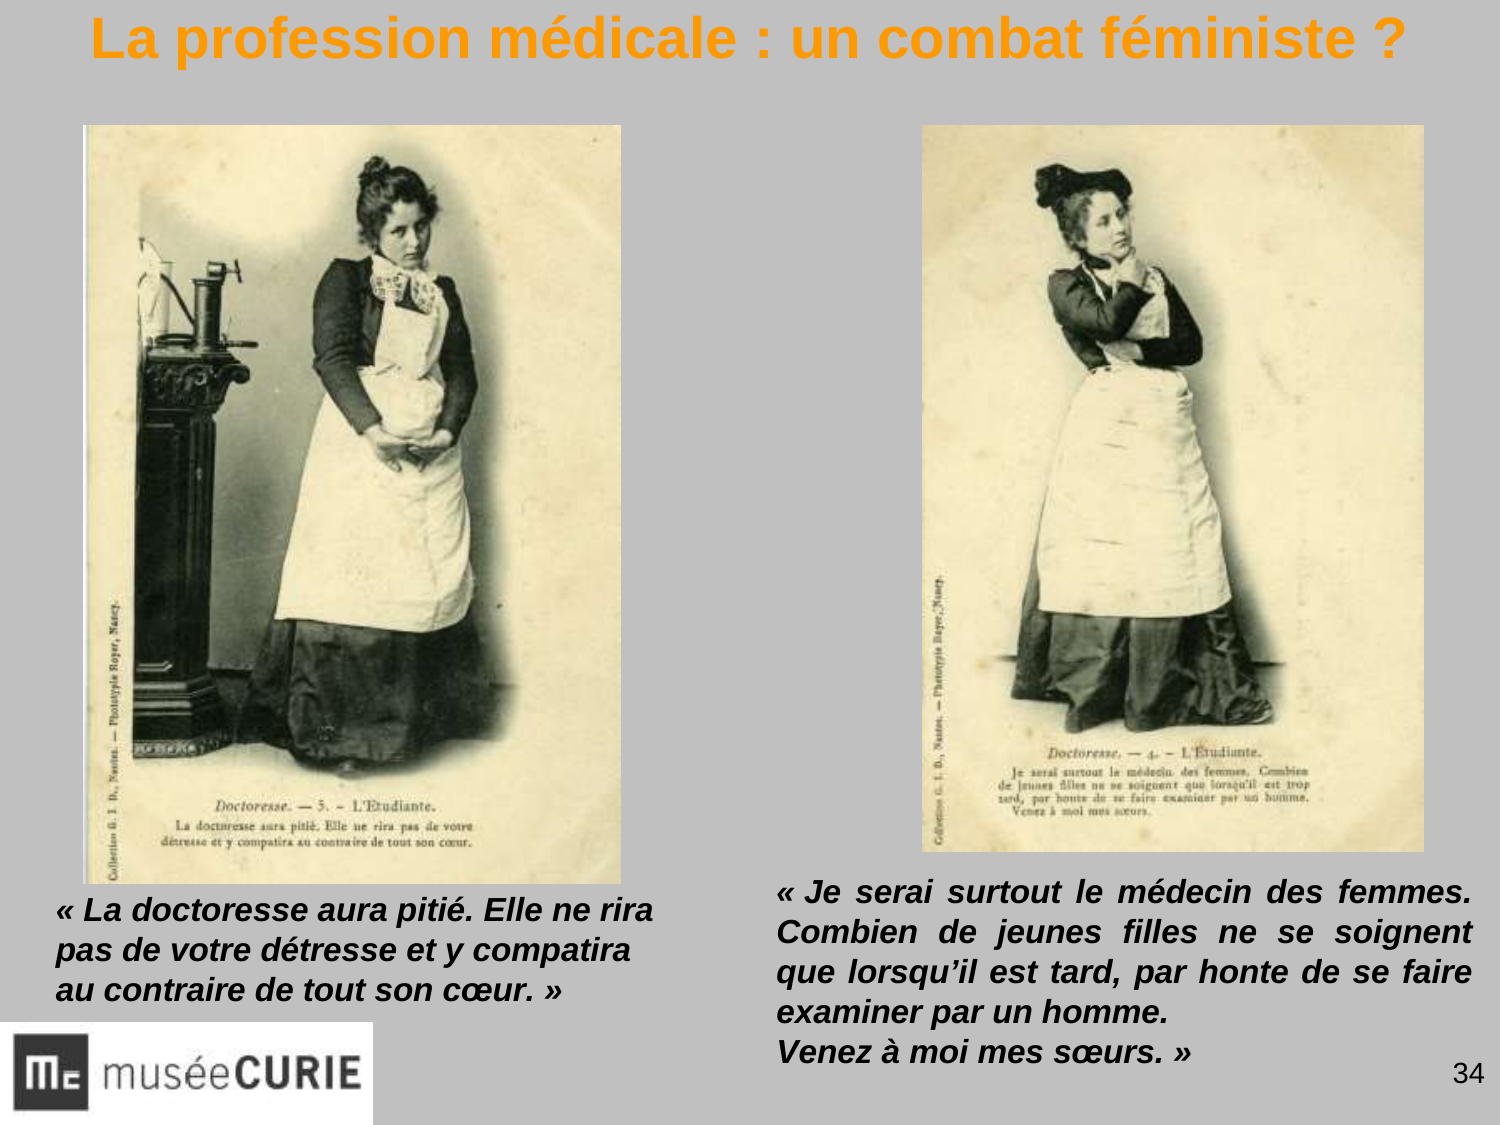

La profession médicale : un combat féministe ?
« Je serai surtout le médecin des femmes. Combien de jeunes filles ne se soignent que lorsqu’il est tard, par honte de se faire examiner par un homme.
Venez à moi mes sœurs. »
« La doctoresse aura pitié. Elle ne rira pas de votre détresse et y compatira au contraire de tout son cœur. »